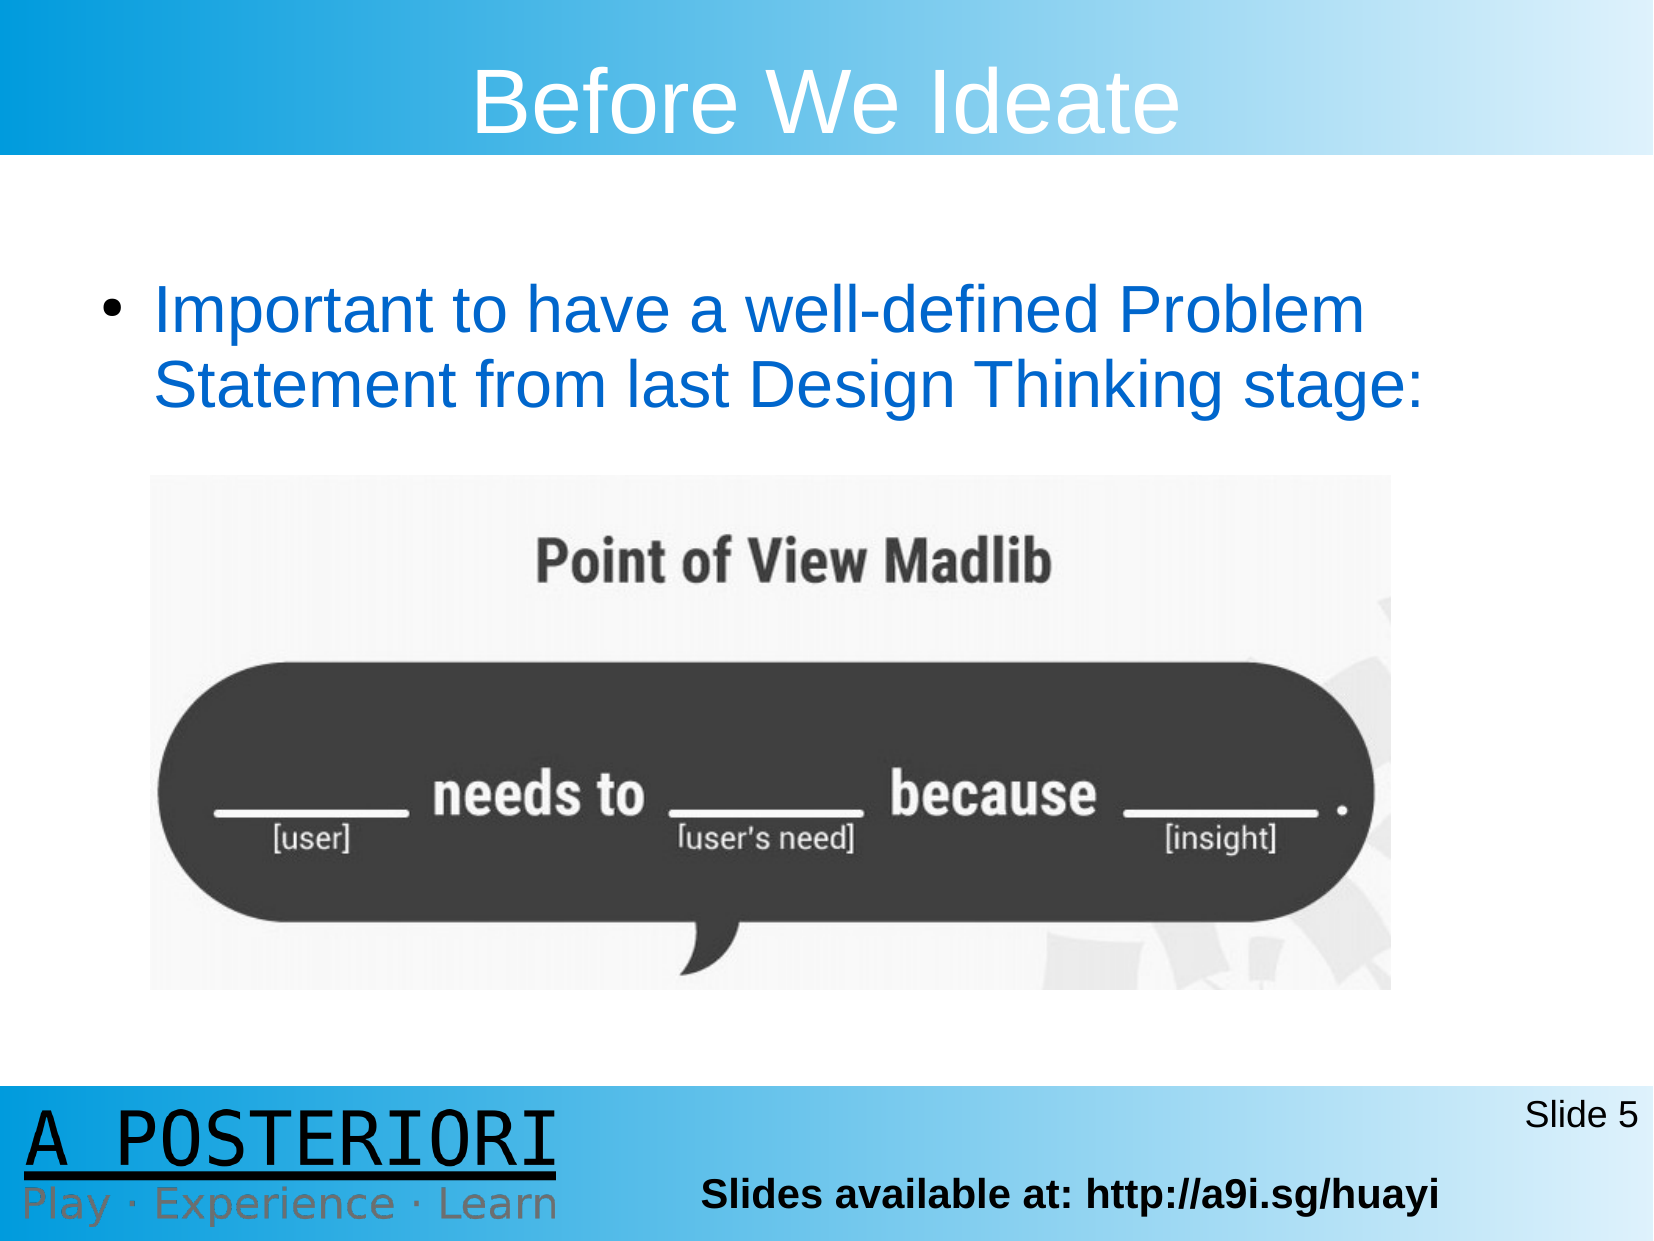

# Before We Ideate
Important to have a well-defined Problem Statement from last Design Thinking stage: